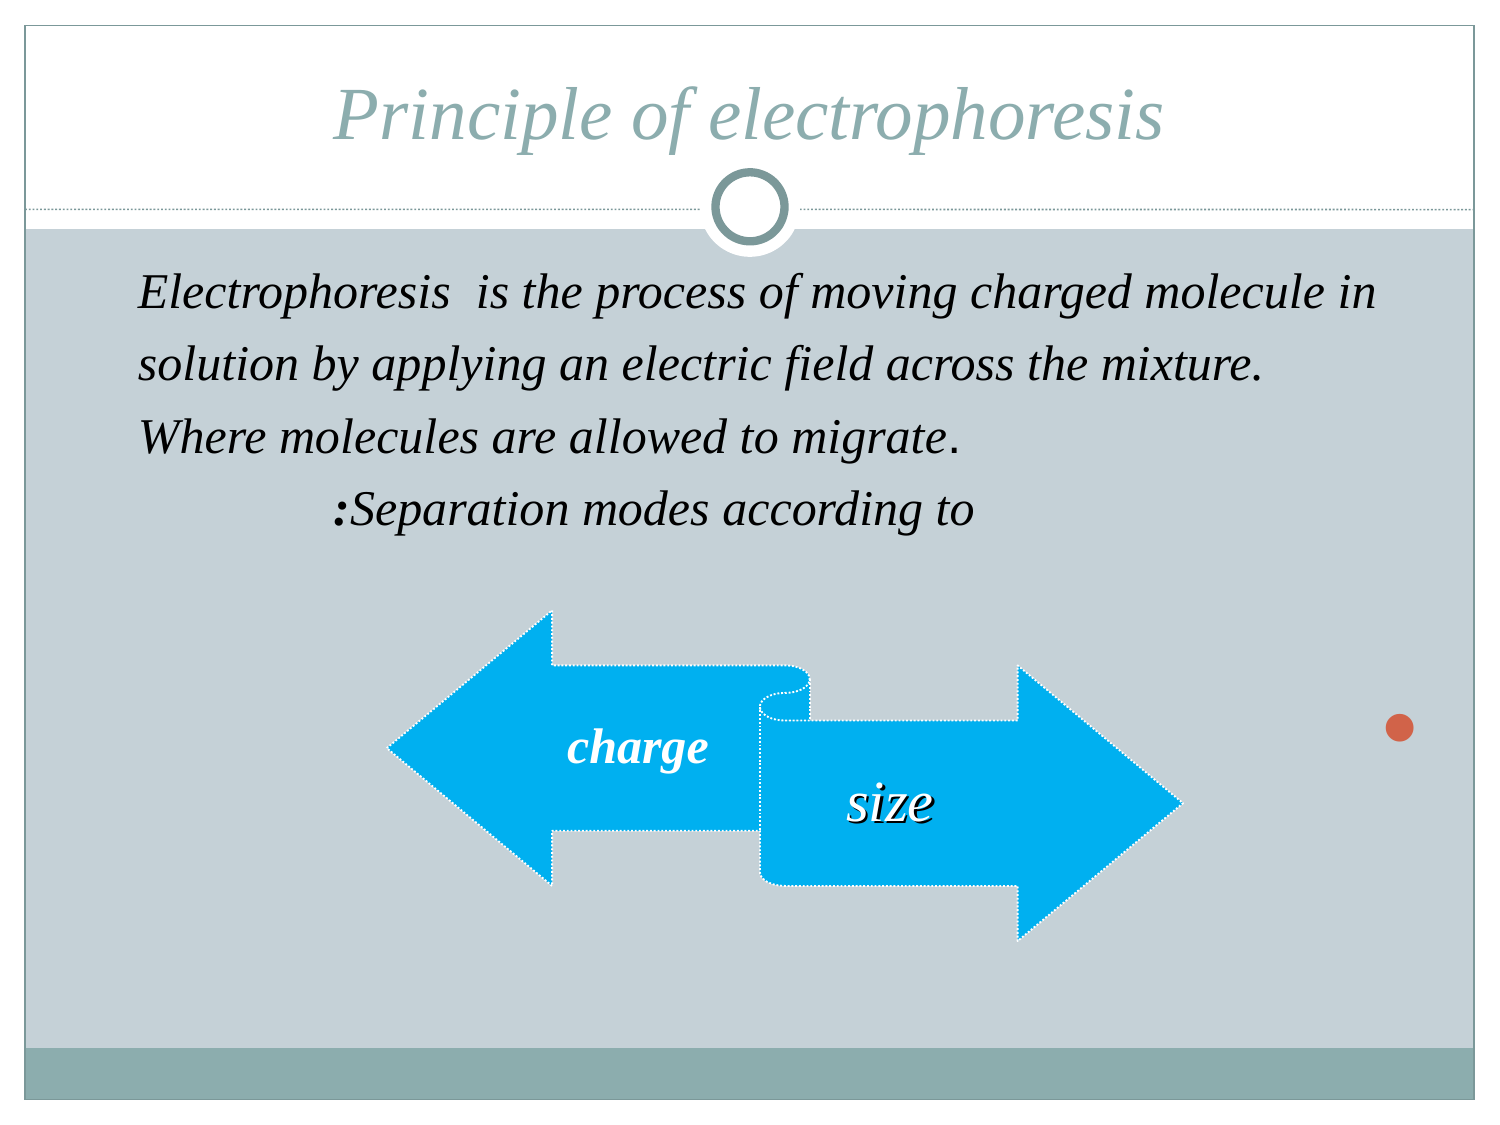

# Principle of electrophoresis
Electrophoresis is the process of moving charged molecule in
solution by applying an electric field across the mixture.
Where molecules are allowed to migrate.
 Separation modes according to:
charge
size